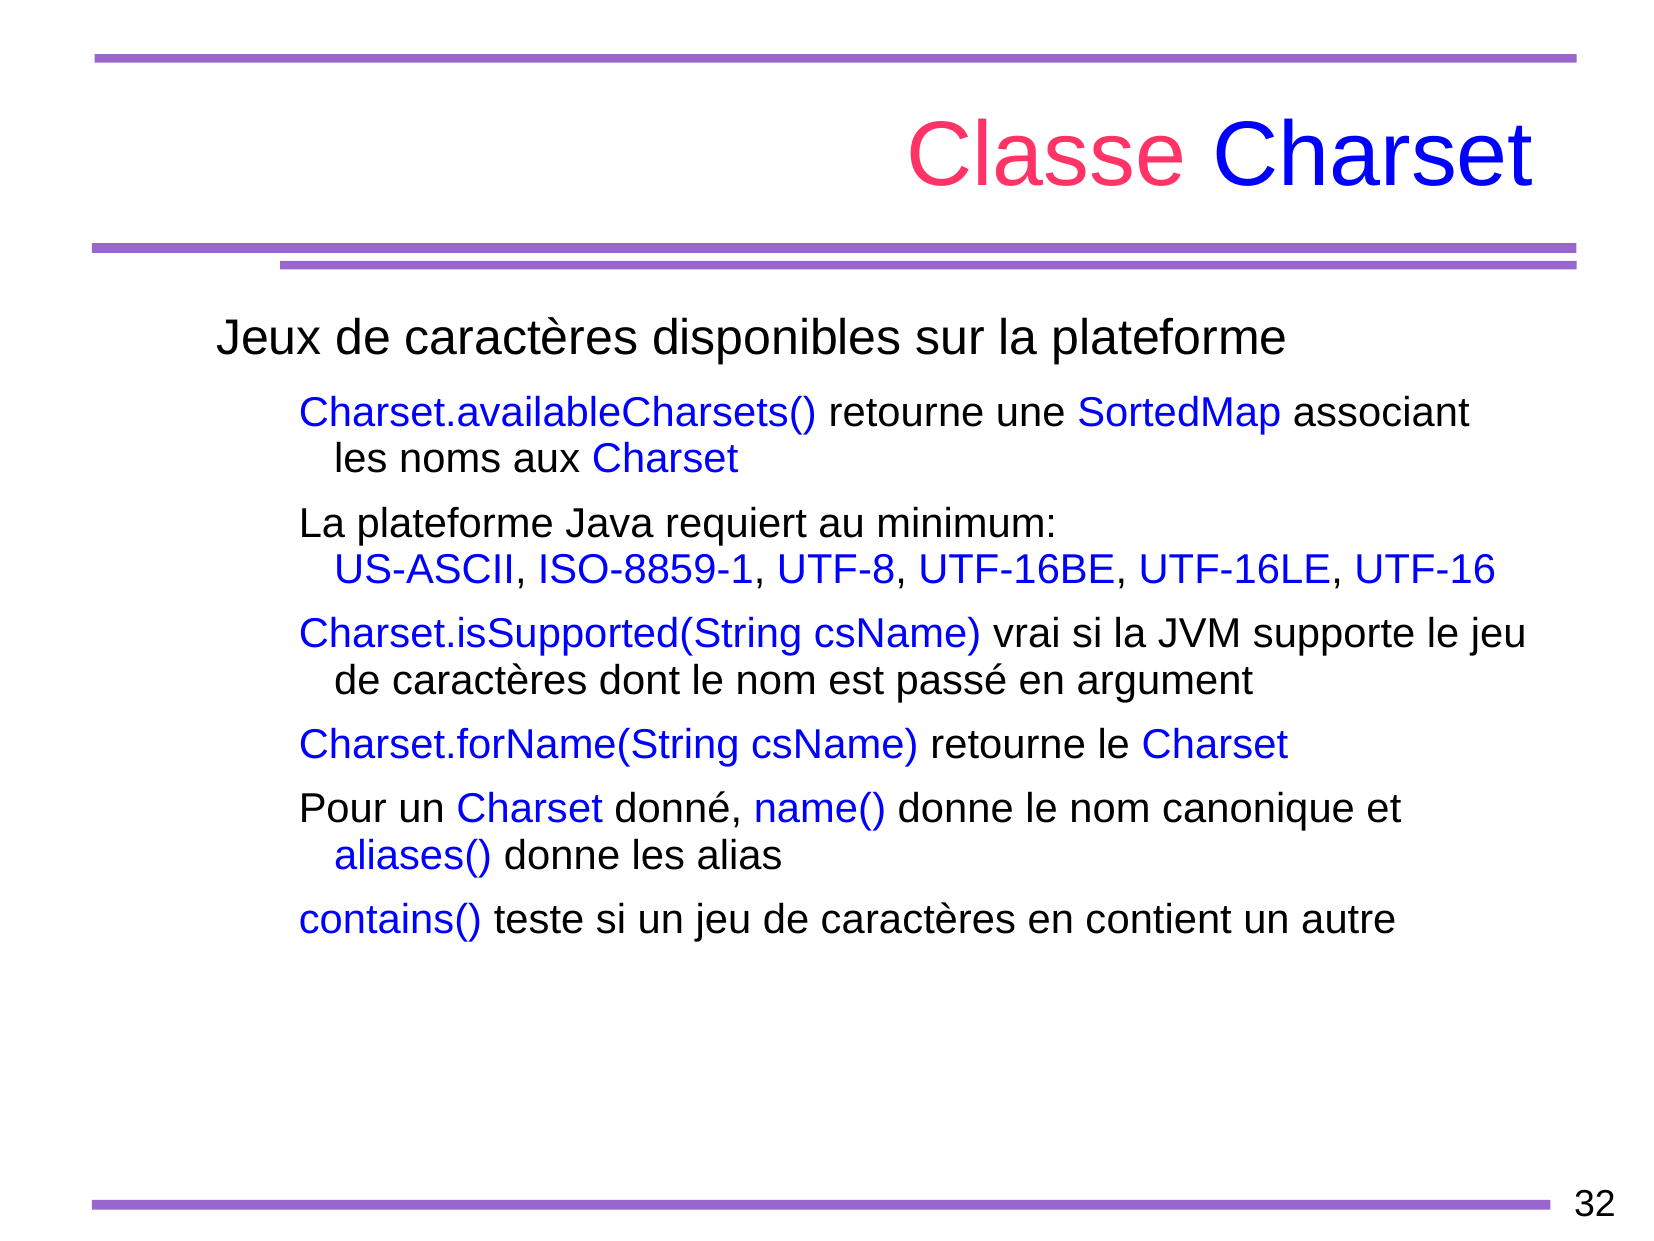

# Classe Charset
Jeux de caractères disponibles sur la plateforme
Charset.availableCharsets() retourne une SortedMap associant les noms aux Charset
La plateforme Java requiert au minimum:
US-ASCII, ISO-8859-1, UTF-8, UTF-16BE, UTF-16LE, UTF-16
Charset.isSupported(String csName) vrai si la JVM supporte le jeu de caractères dont le nom est passé en argument
Charset.forName(String csName) retourne le Charset
Pour un Charset donné, name() donne le nom canonique et aliases() donne les alias
contains() teste si un jeu de caractères en contient un autre